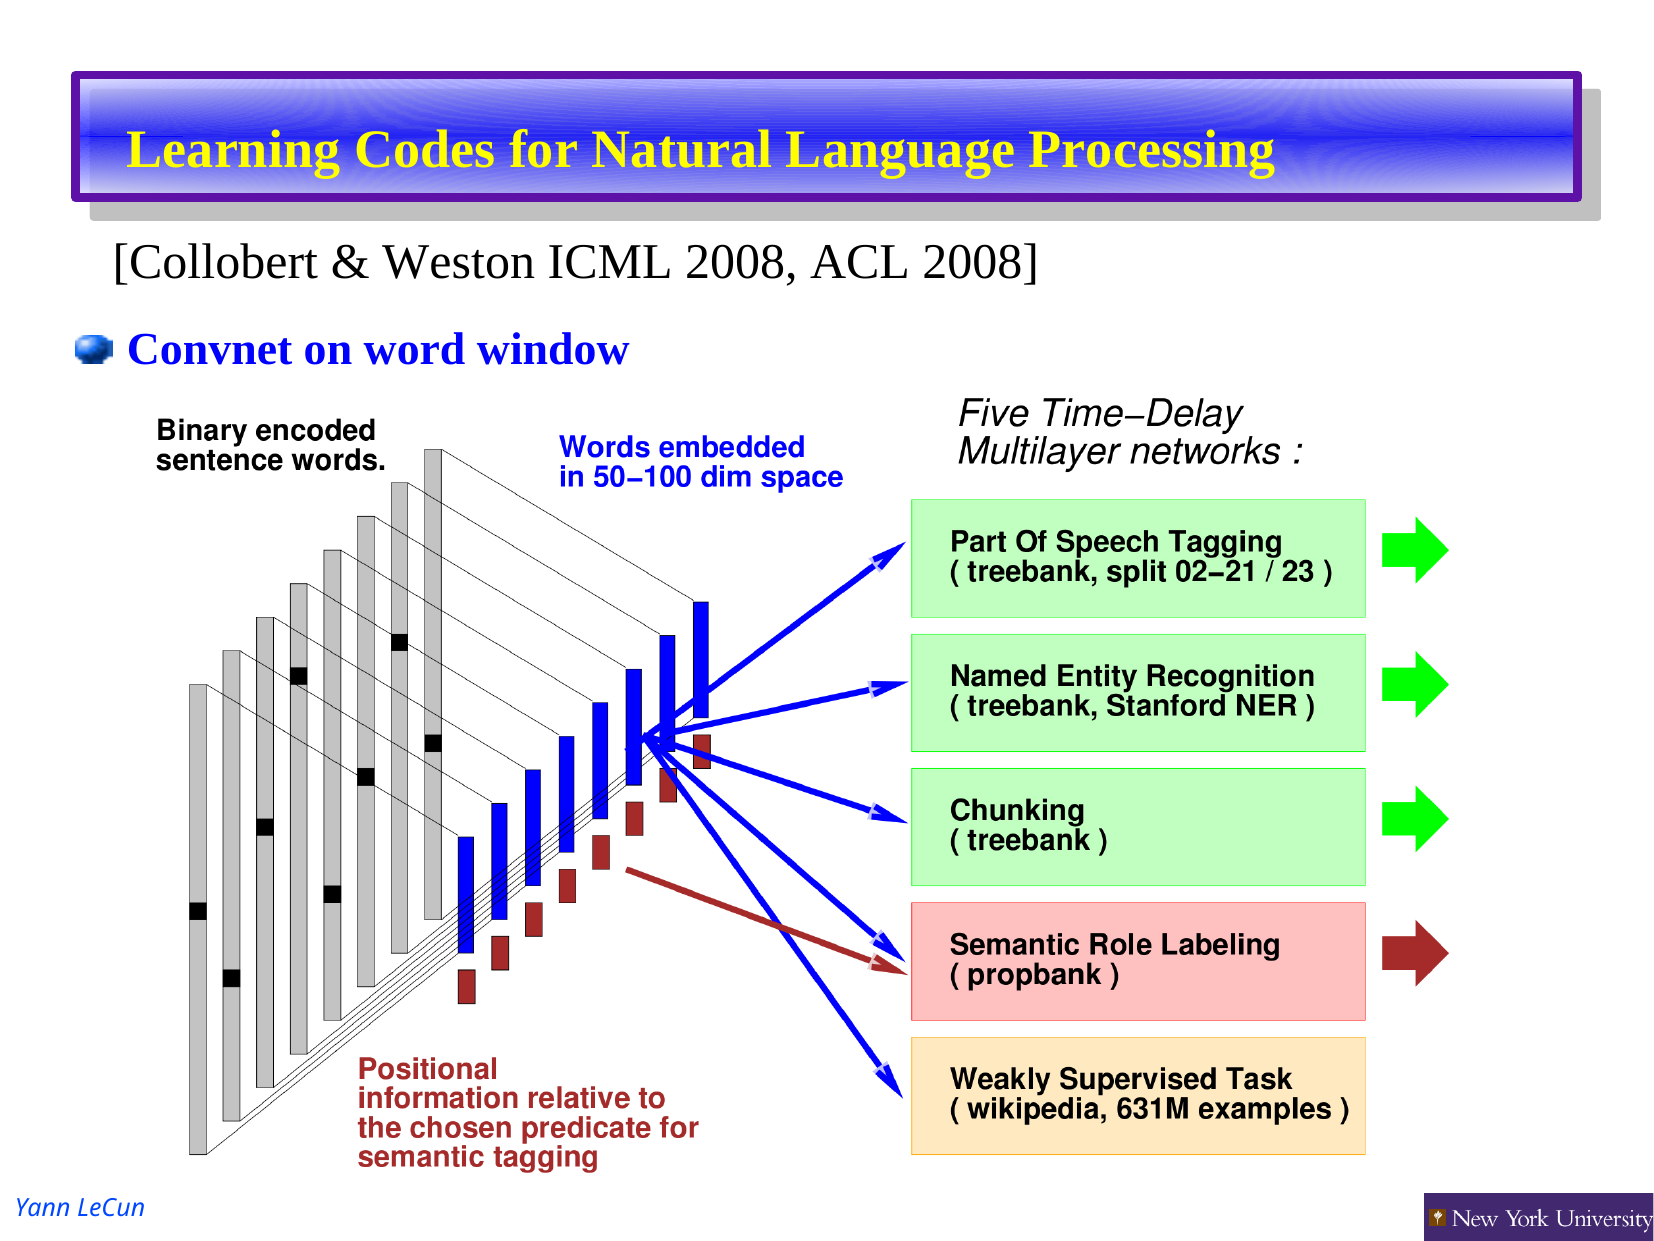

# Learning Codes for Natural Language Processing
[Collobert & Weston ICML 2008, ACL 2008]
Convnet on word window